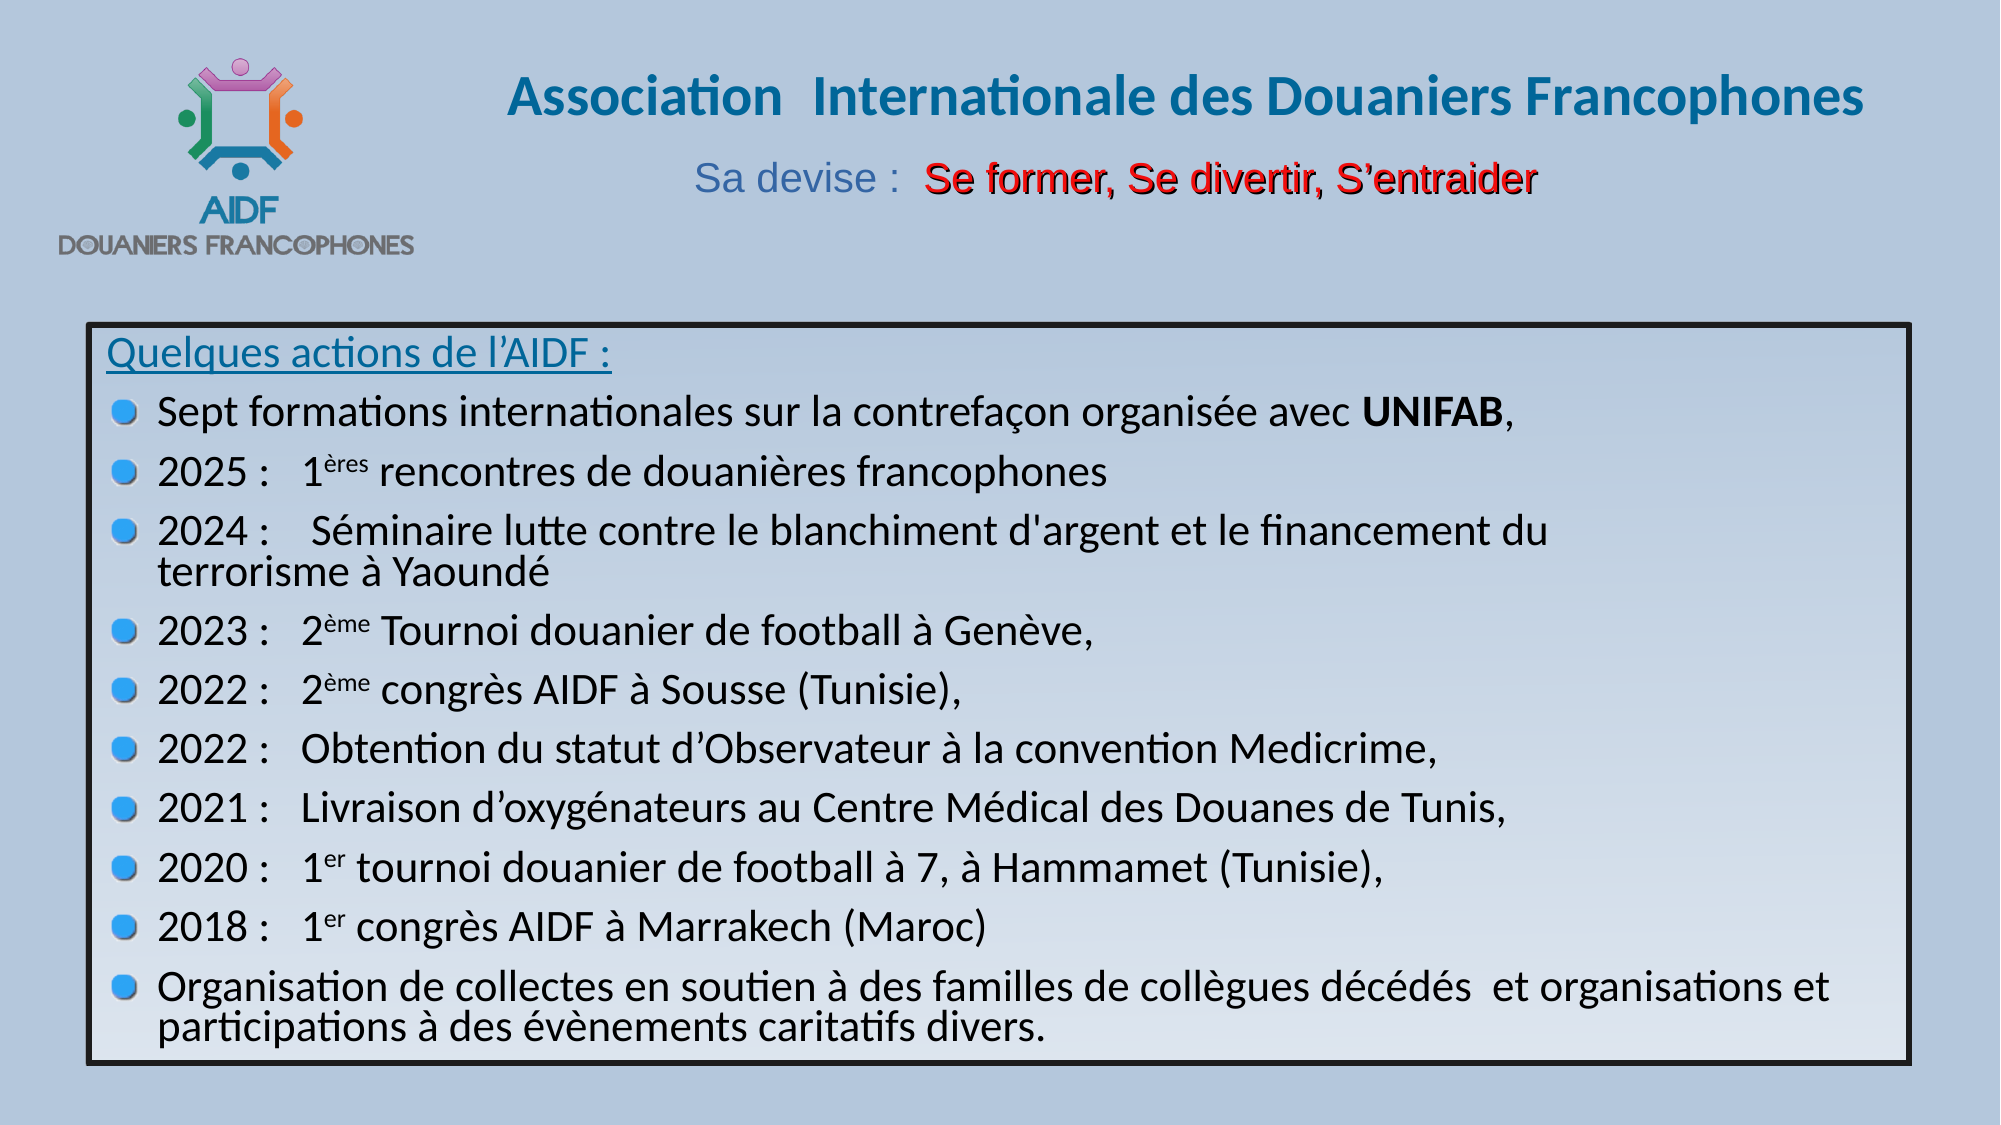

Association Internationale des Douaniers Francophones
Sa devise : Se former, Se divertir, S’entraider
# Quelques actions de l’AIDF :
Sept formations internationales sur la contrefaçon organisée avec UNIFAB,
2025 : 1ères rencontres de douanières francophones
2024 : Séminaire lutte contre le blanchiment d'argent et le financement du terrorisme à Yaoundé
2023 : 2ème Tournoi douanier de football à Genève,
2022 : 2ème congrès AIDF à Sousse (Tunisie),
2022 : Obtention du statut d’Observateur à la convention Medicrime,
2021 : Livraison d’oxygénateurs au Centre Médical des Douanes de Tunis,
2020 : 1er tournoi douanier de football à 7, à Hammamet (Tunisie),
2018 : 1er congrès AIDF à Marrakech (Maroc)
Organisation de collectes en soutien à des familles de collègues décédés et organisations et participations à des évènements caritatifs divers.